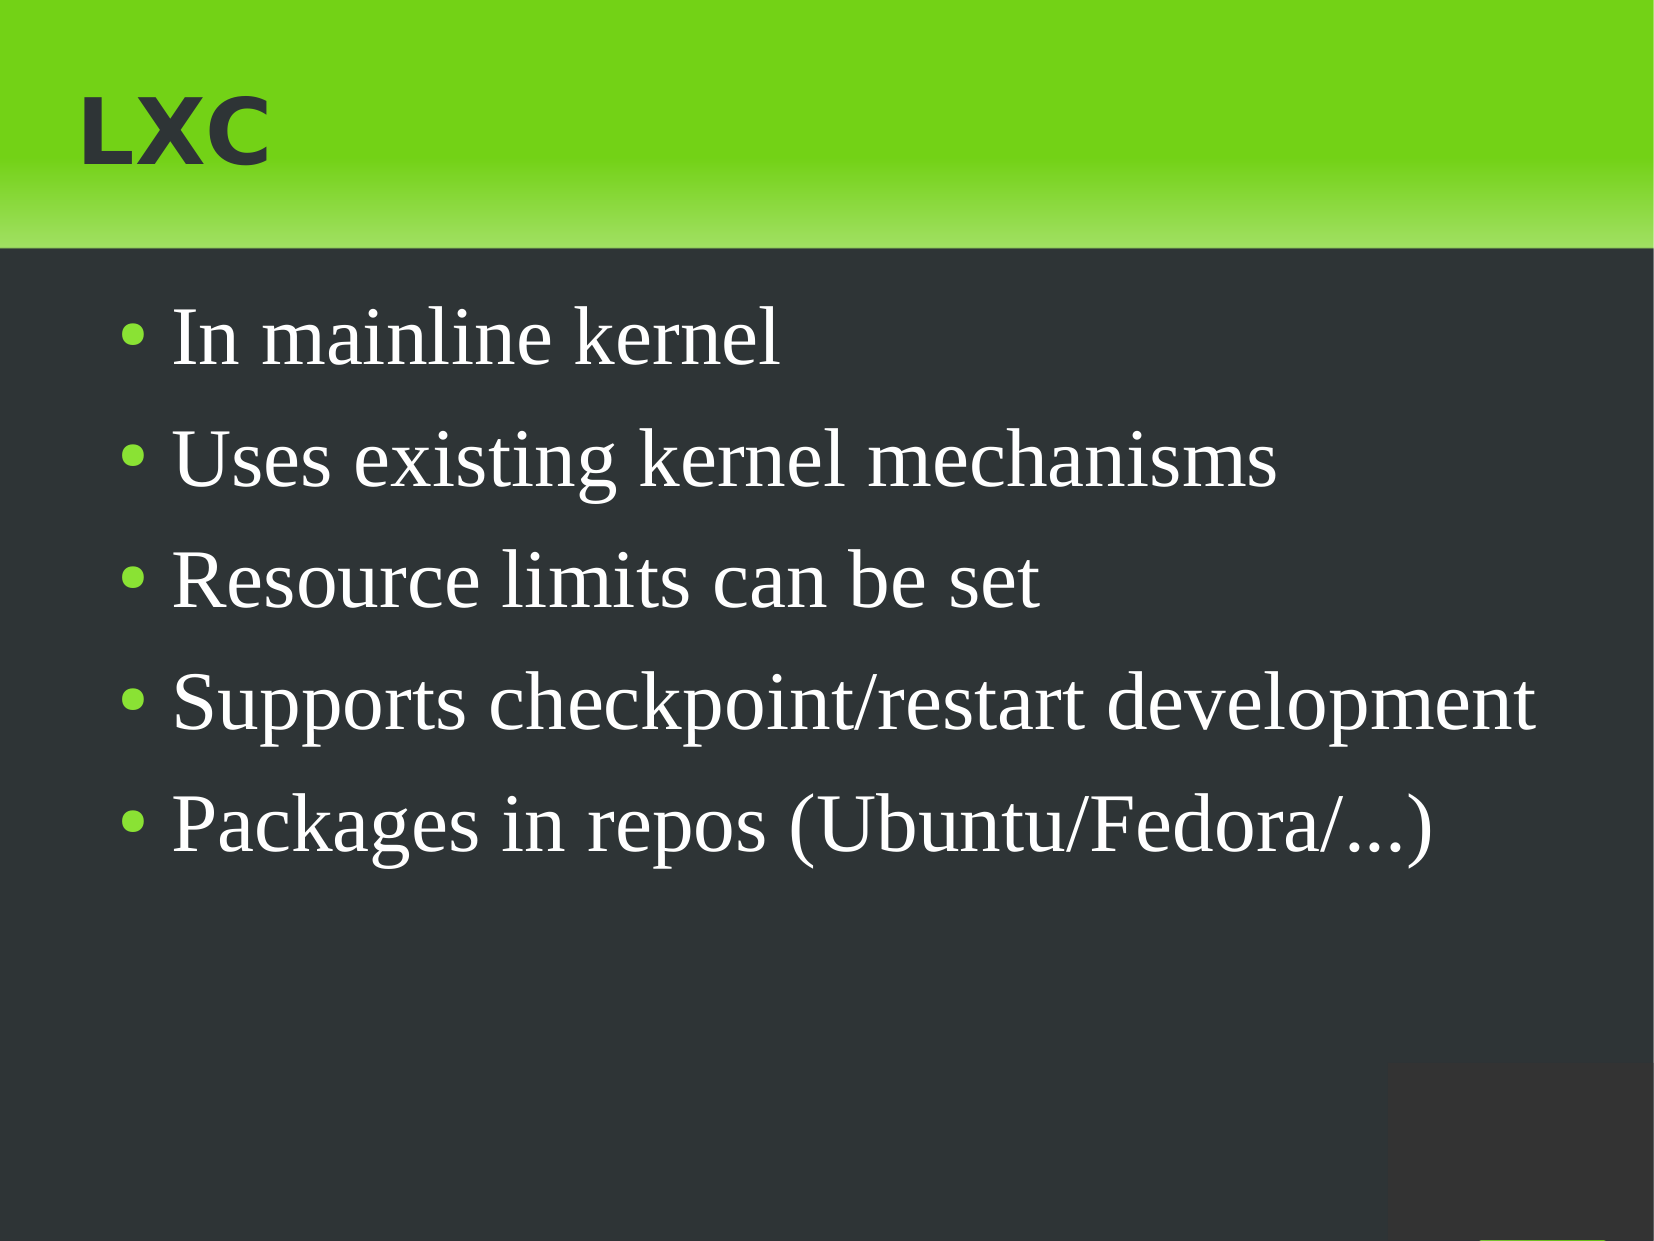

# LXC
In mainline kernel
Uses existing kernel mechanisms
Resource limits can be set
Supports checkpoint/restart development
Packages in repos (Ubuntu/Fedora/...)